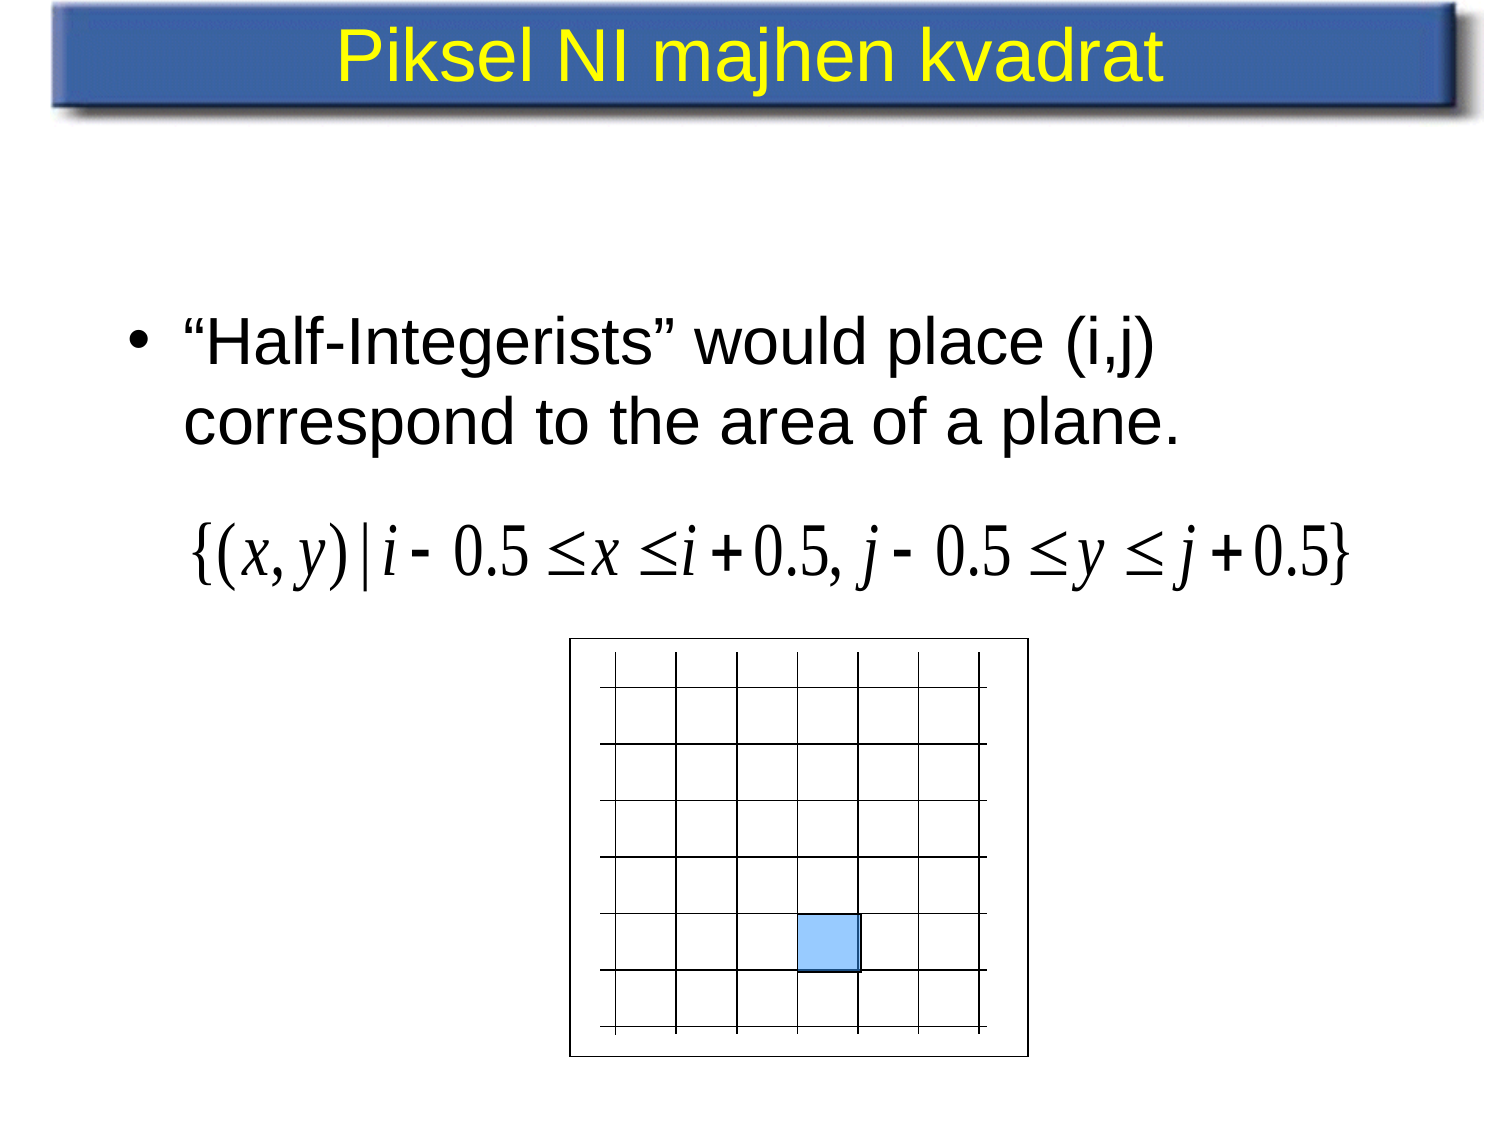

# Piksel NI majhen kvadrat
“Half-Integerists” would place (i,j) correspond to the area of a plane.